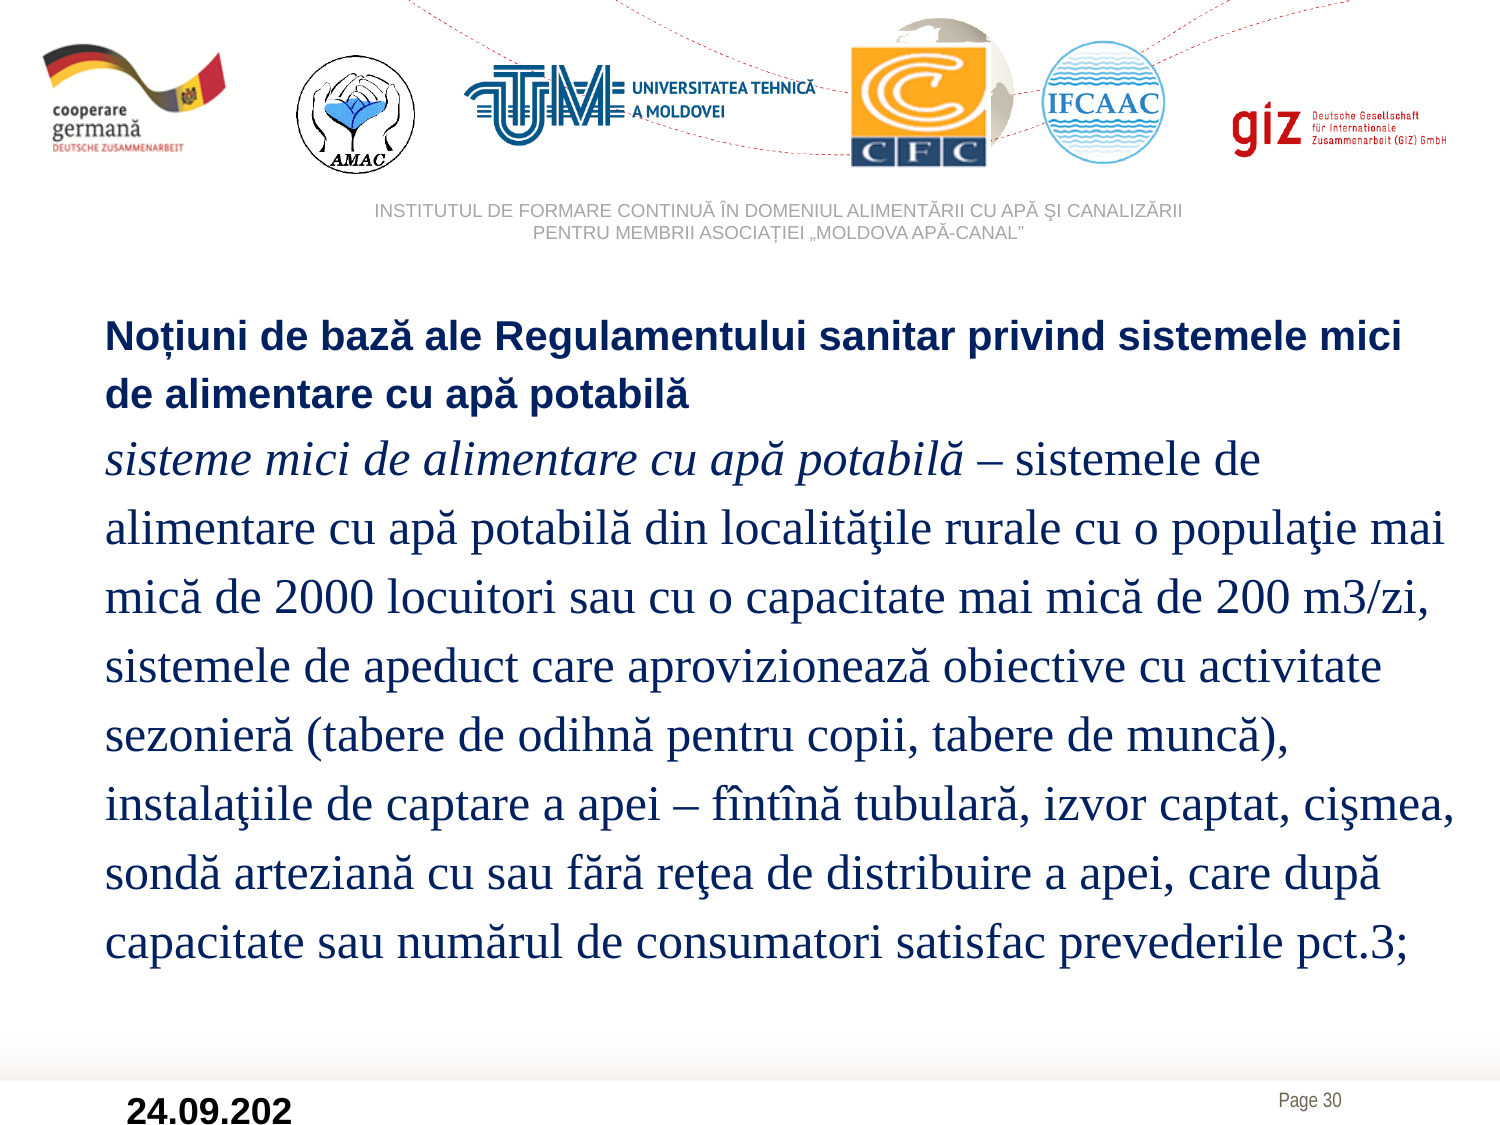

INSTITUTUL DE FORMARE CONTINUĂ ÎN DOMENIUL ALIMENTĂRII CU APĂ ŞI CANALIZĂRII
PENTRU MEMBRII ASOCIAȚIEI „MOLDOVA APĂ-CANAL”
# Noțiuni de bază ale Regulamentului sanitar privind sistemele mici de alimentare cu apă potabilă sisteme mici de alimentare cu apă potabilă – sistemele de alimentare cu apă potabilă din localităţile rurale cu o populaţie mai mică de 2000 locuitori sau cu o capacitate mai mică de 200 m3/zi, sistemele de apeduct care aprovizionează obiective cu activitate sezonieră (tabere de odihnă pentru copii, tabere de muncă), instalaţiile de captare a apei – fîntînă tubulară, izvor captat, cişmea, sondă arteziană cu sau fără reţea de distribuire a apei, care după capacitate sau numărul de consumatori satisfac prevederile pct.3;